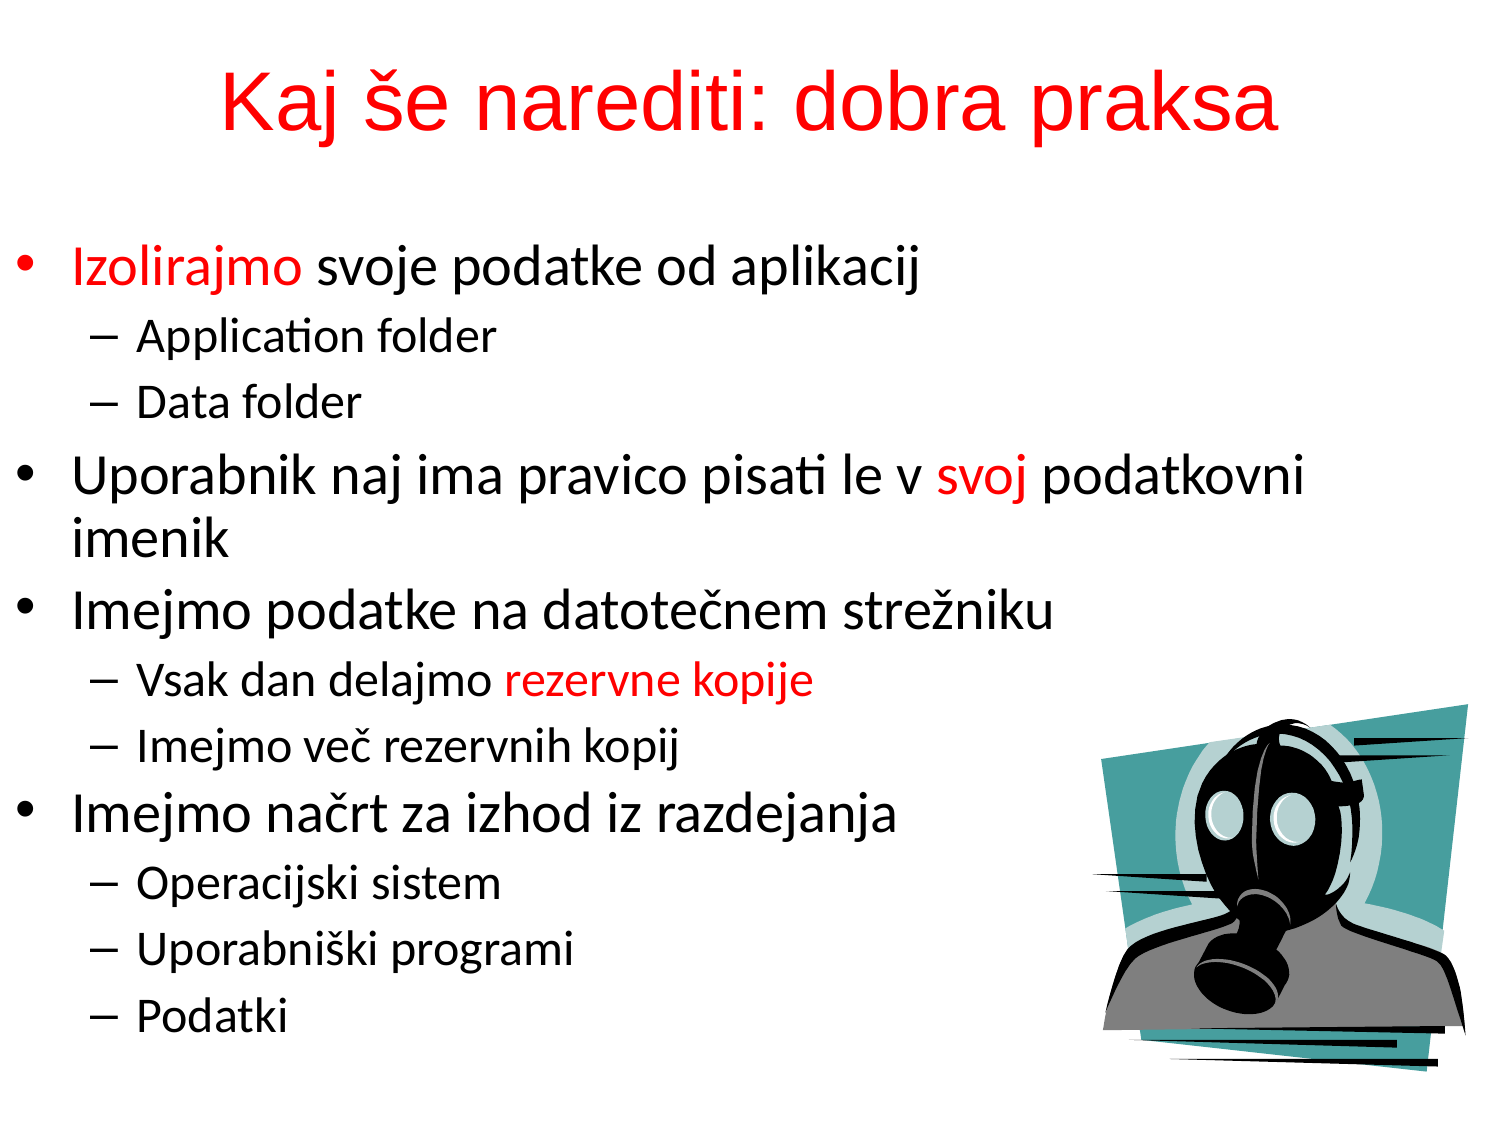

# Kaj še narediti: dobra praksa
Izolirajmo svoje podatke od aplikacij
Application folder
Data folder
Uporabnik naj ima pravico pisati le v svoj podatkovni imenik
Imejmo podatke na datotečnem strežniku
Vsak dan delajmo rezervne kopije
Imejmo več rezervnih kopij
Imejmo načrt za izhod iz razdejanja
Operacijski sistem
Uporabniški programi
Podatki